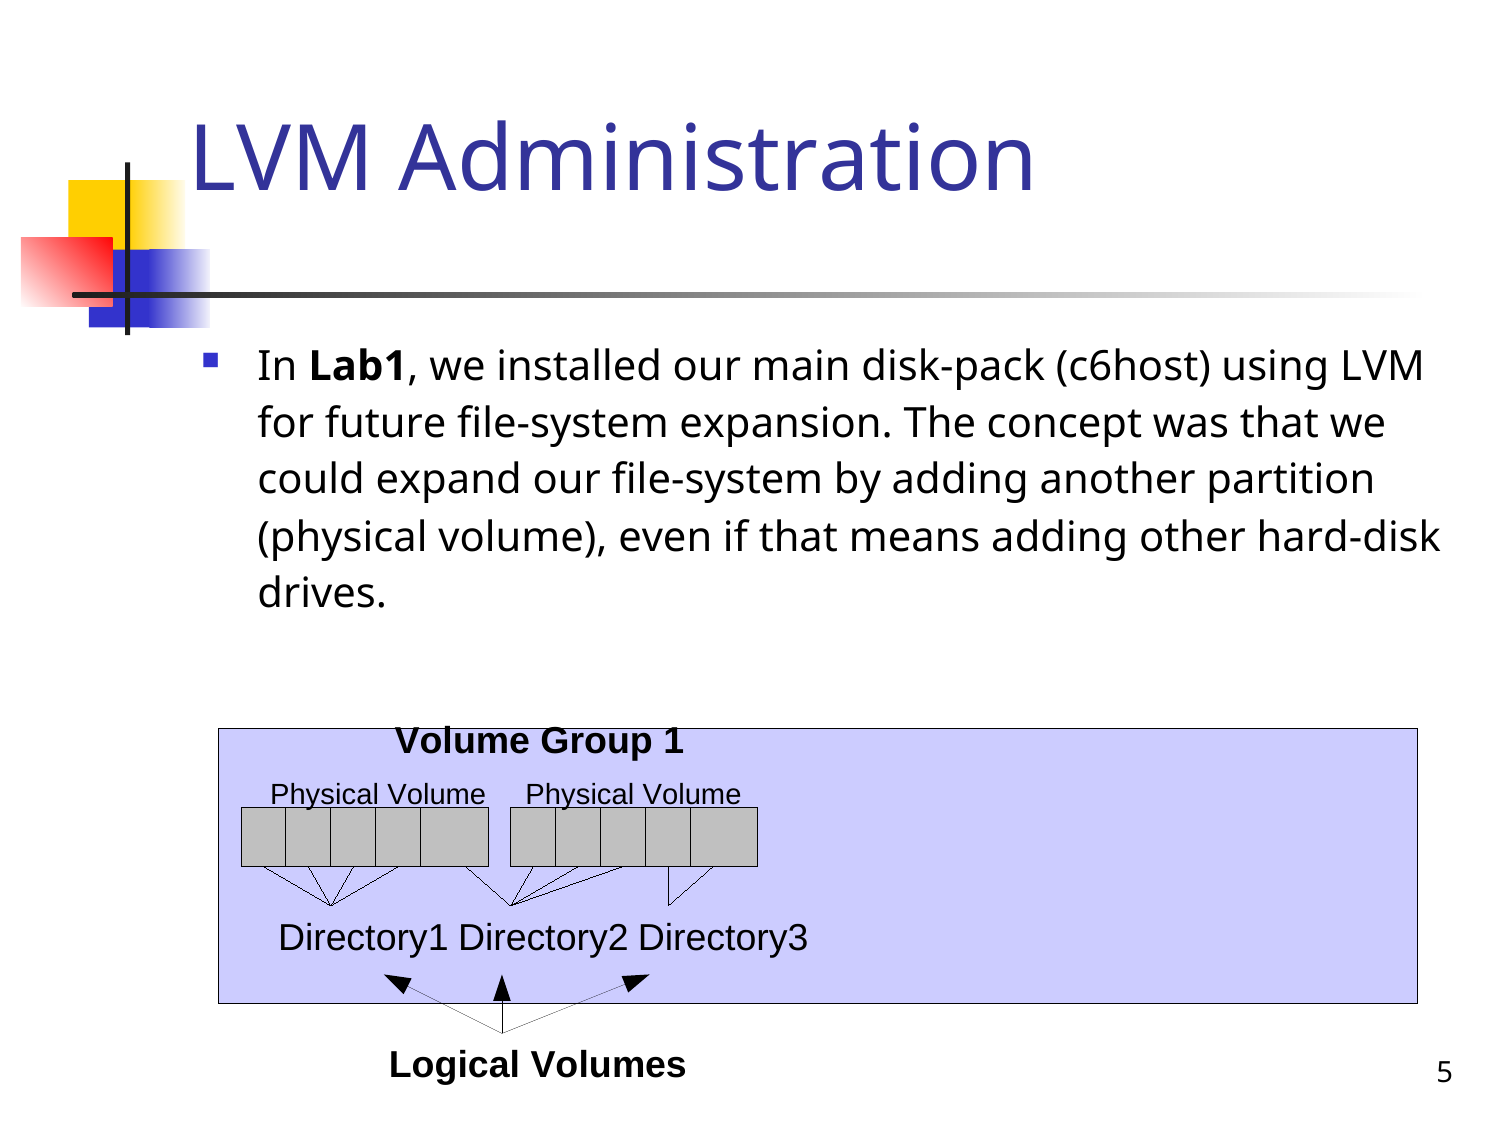

# LVM Administration
In Lab1, we installed our main disk-pack (c6host) using LVM for future file-system expansion. The concept was that we could expand our file-system by adding another partition (physical volume), even if that means adding other hard-disk drives.
Volume Group 1
Physical Volume
Physical Volume
Directory1
Directory2
Directory3
5
Logical Volumes